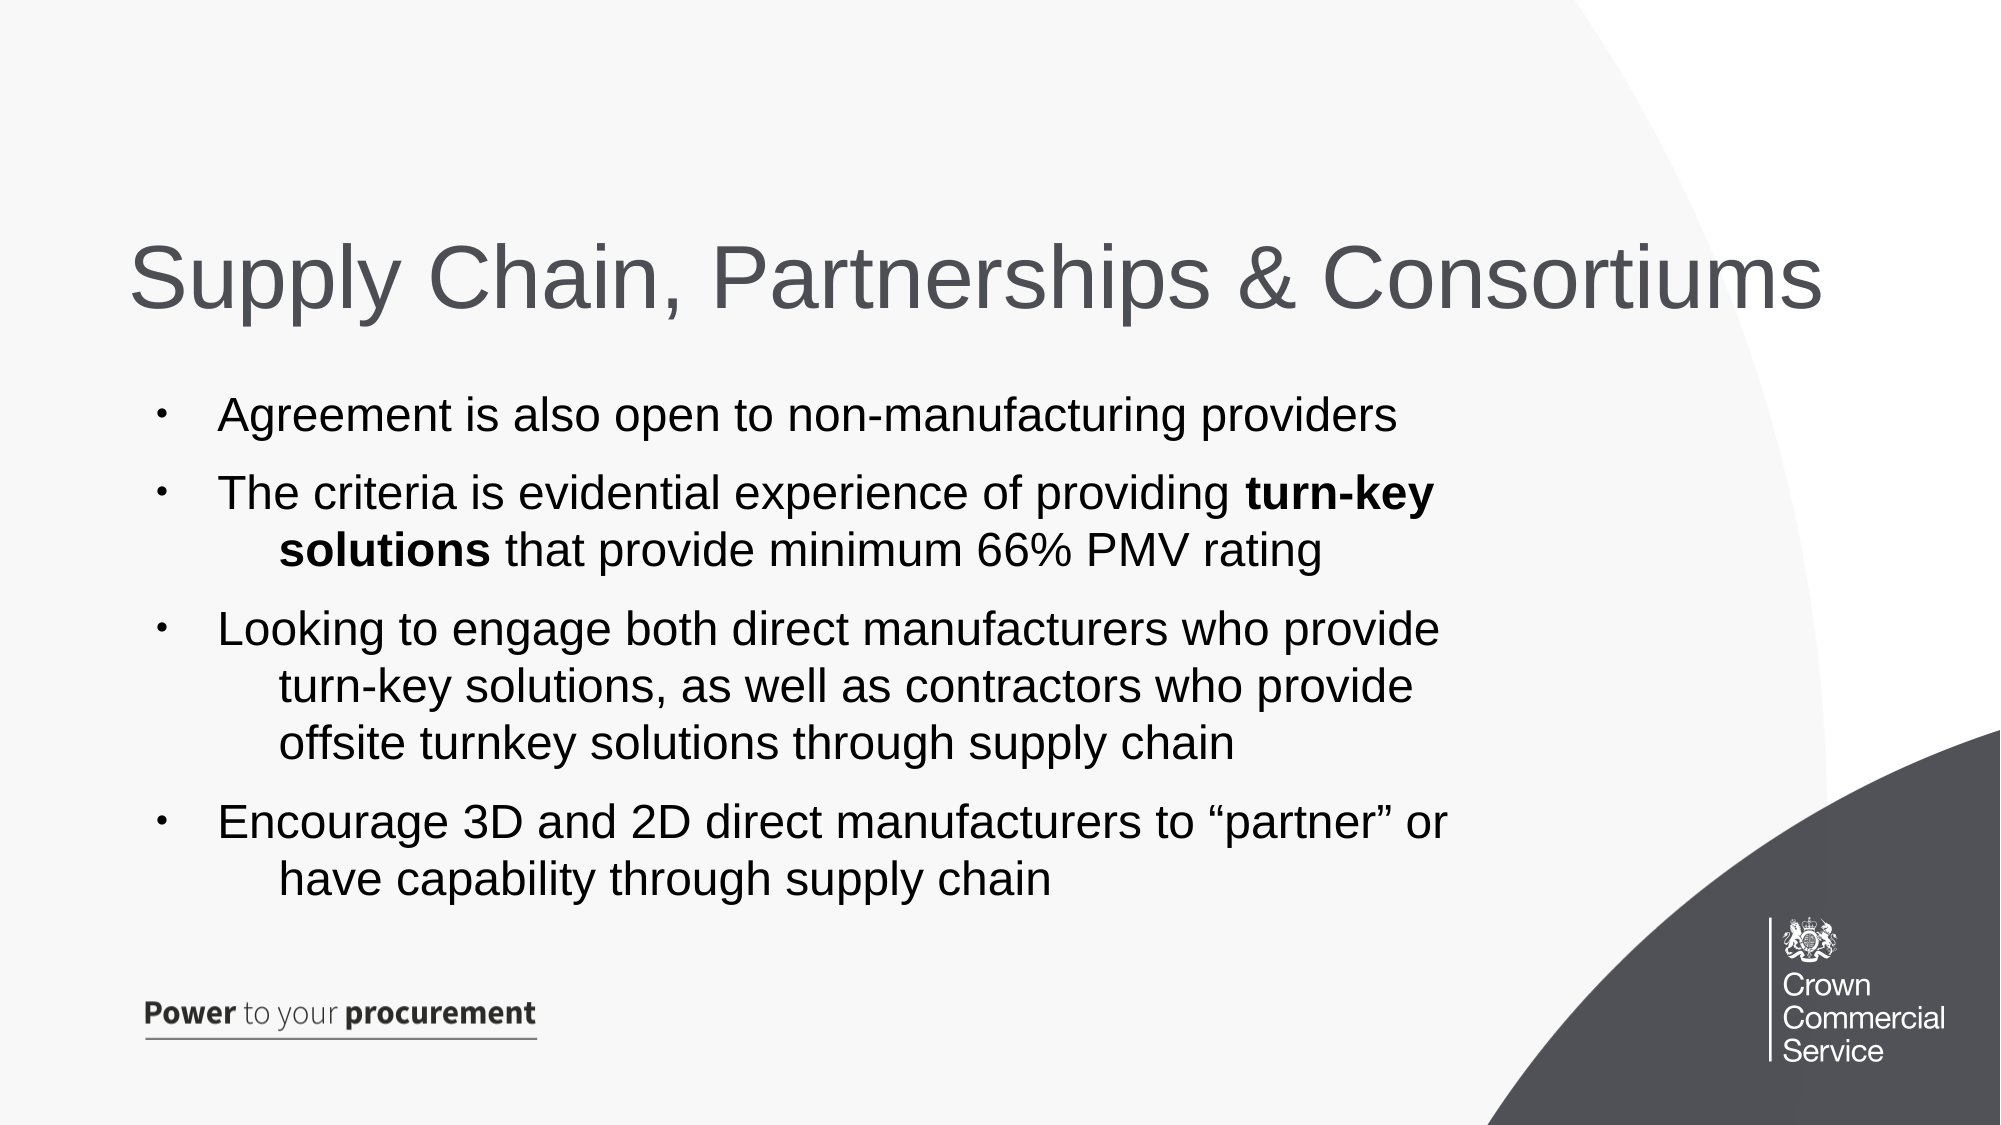

# Supply Chain, Partnerships & Consortiums
Agreement is also open to non-manufacturing providers
The criteria is evidential experience of providing turn-key solutions that provide minimum 66% PMV rating
Looking to engage both direct manufacturers who provide turn-key solutions, as well as contractors who provide offsite turnkey solutions through supply chain
Encourage 3D and 2D direct manufacturers to “partner” or have capability through supply chain